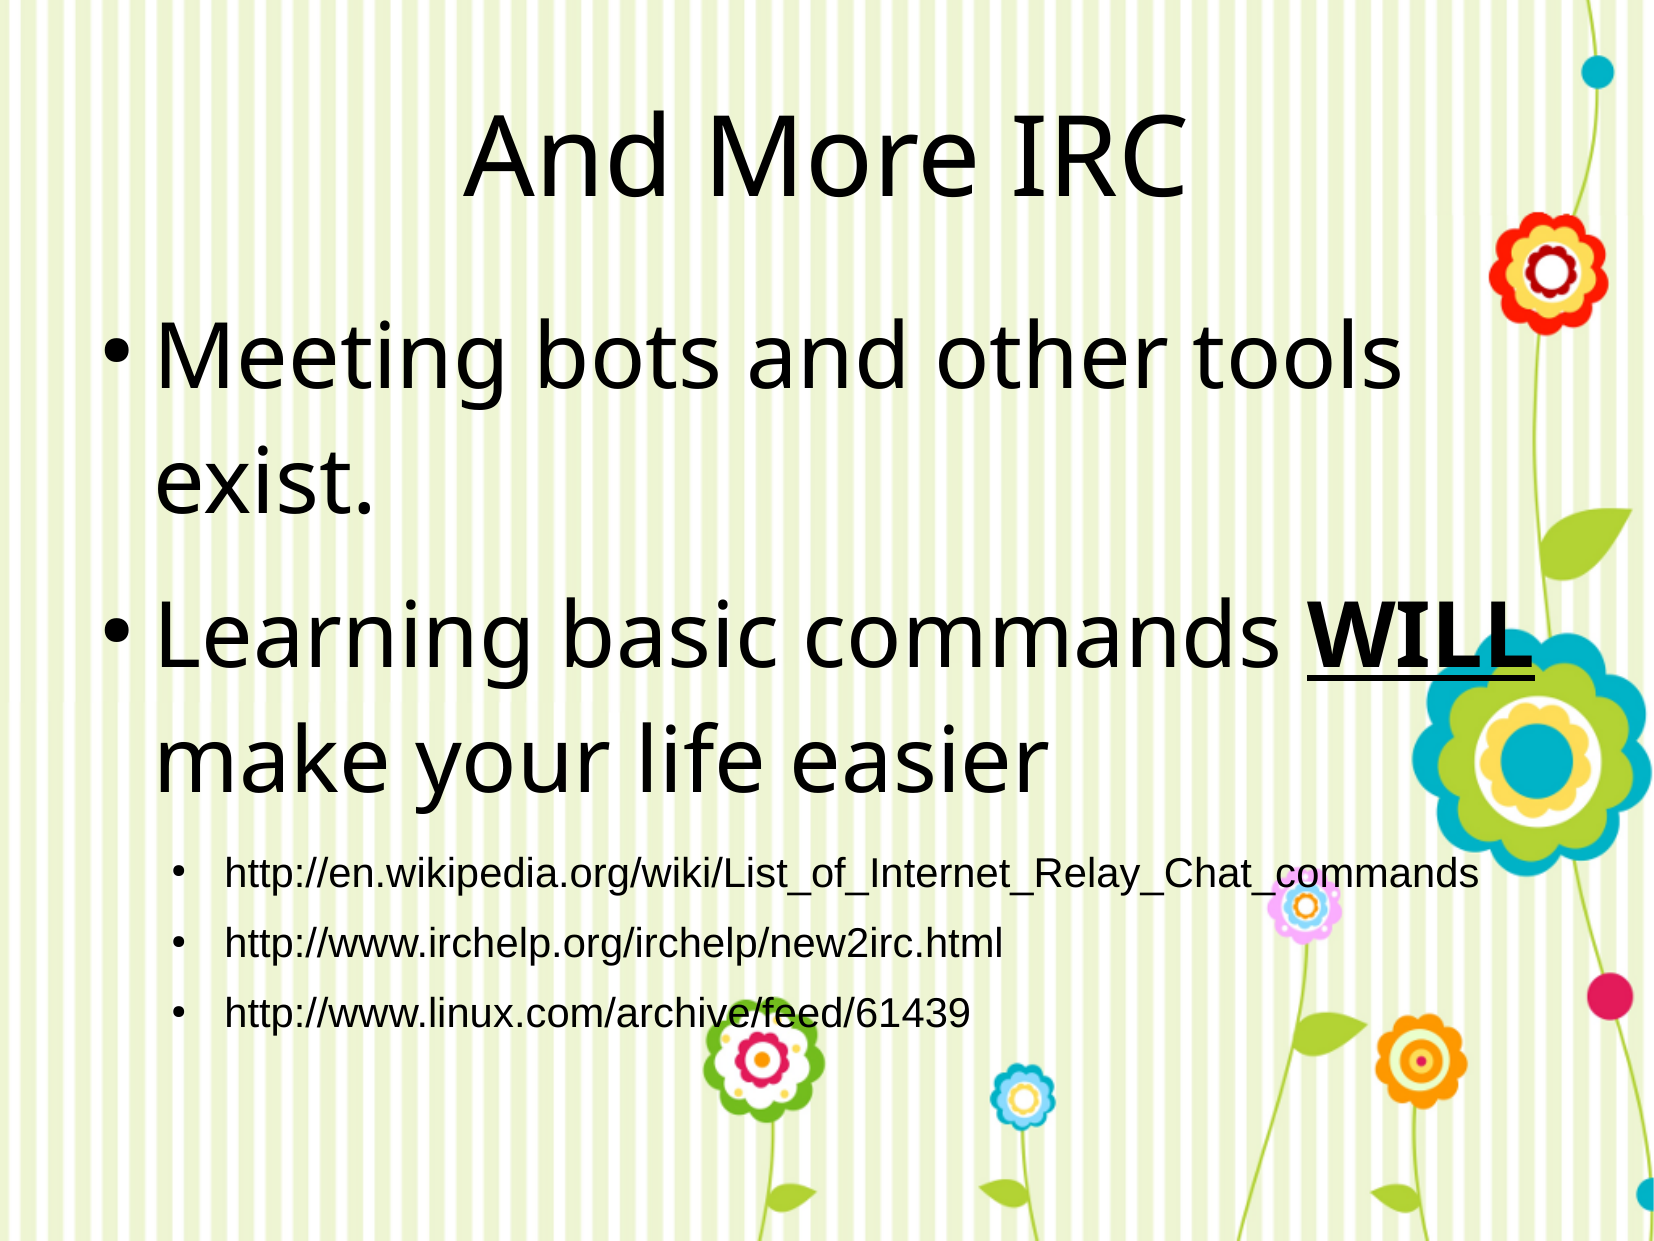

# And More IRC
Meeting bots and other tools exist.
Learning basic commands WILL make your life easier
http://en.wikipedia.org/wiki/List_of_Internet_Relay_Chat_commands
http://www.irchelp.org/irchelp/new2irc.html
http://www.linux.com/archive/feed/61439